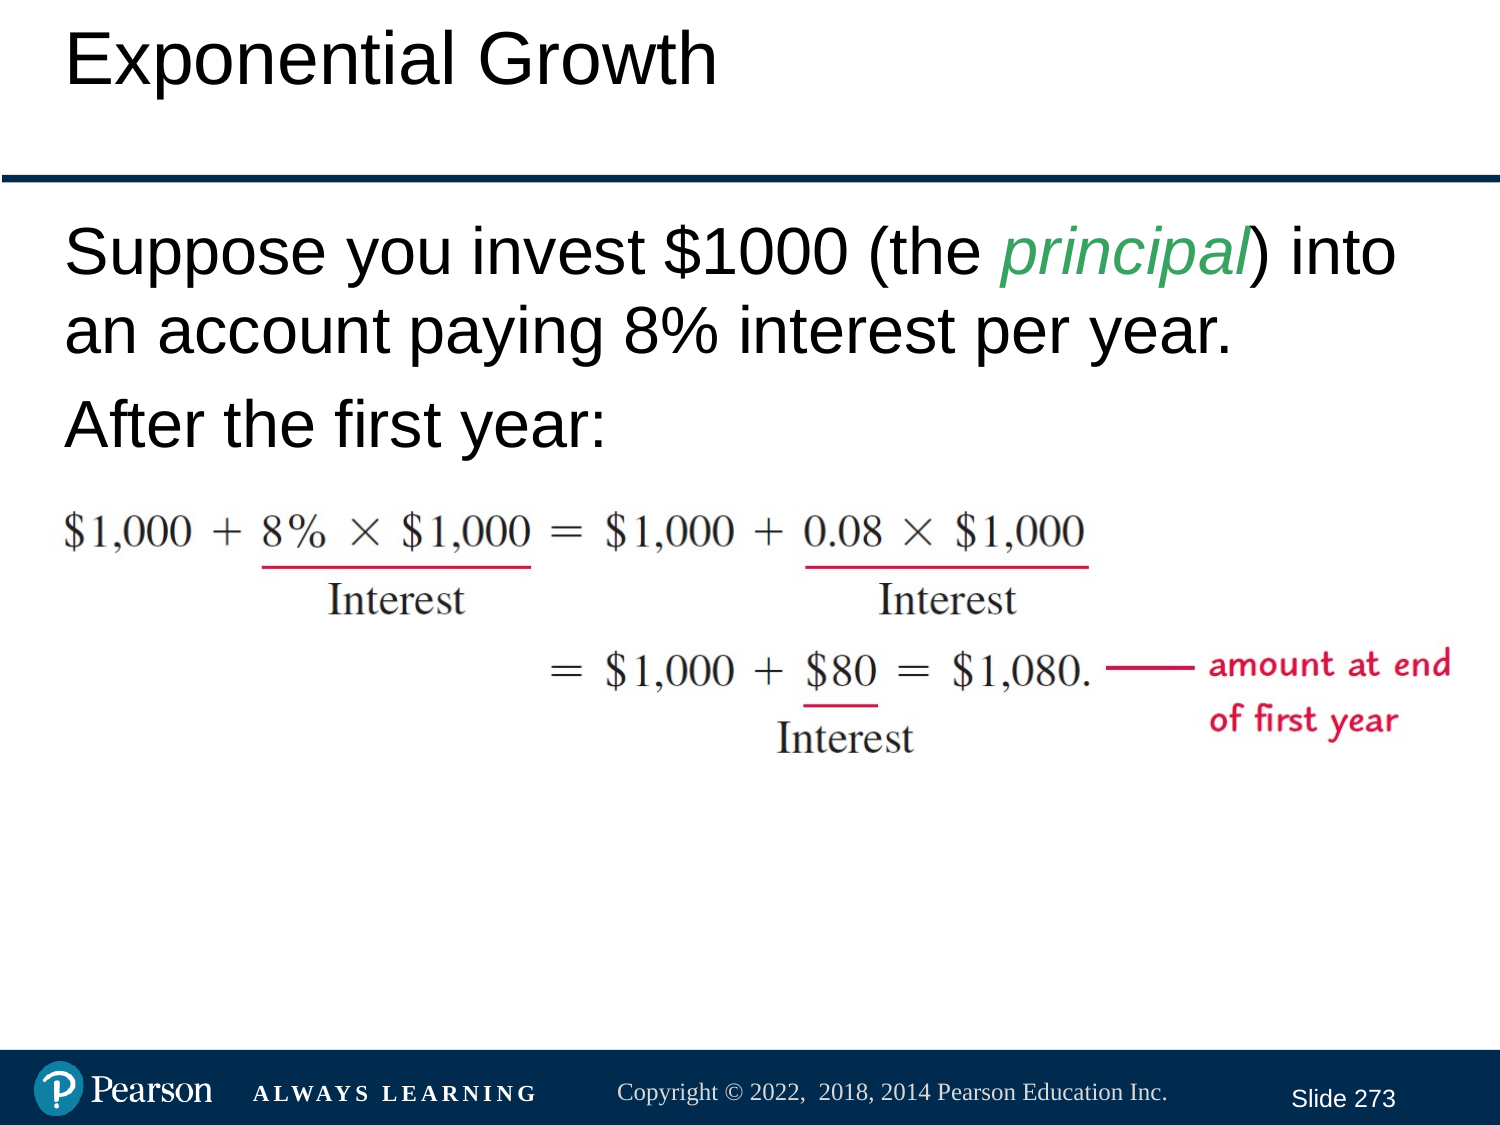

# Exponential Growth
Suppose you invest $1000 (the principal) into an account paying 8% interest per year.
After the first year: